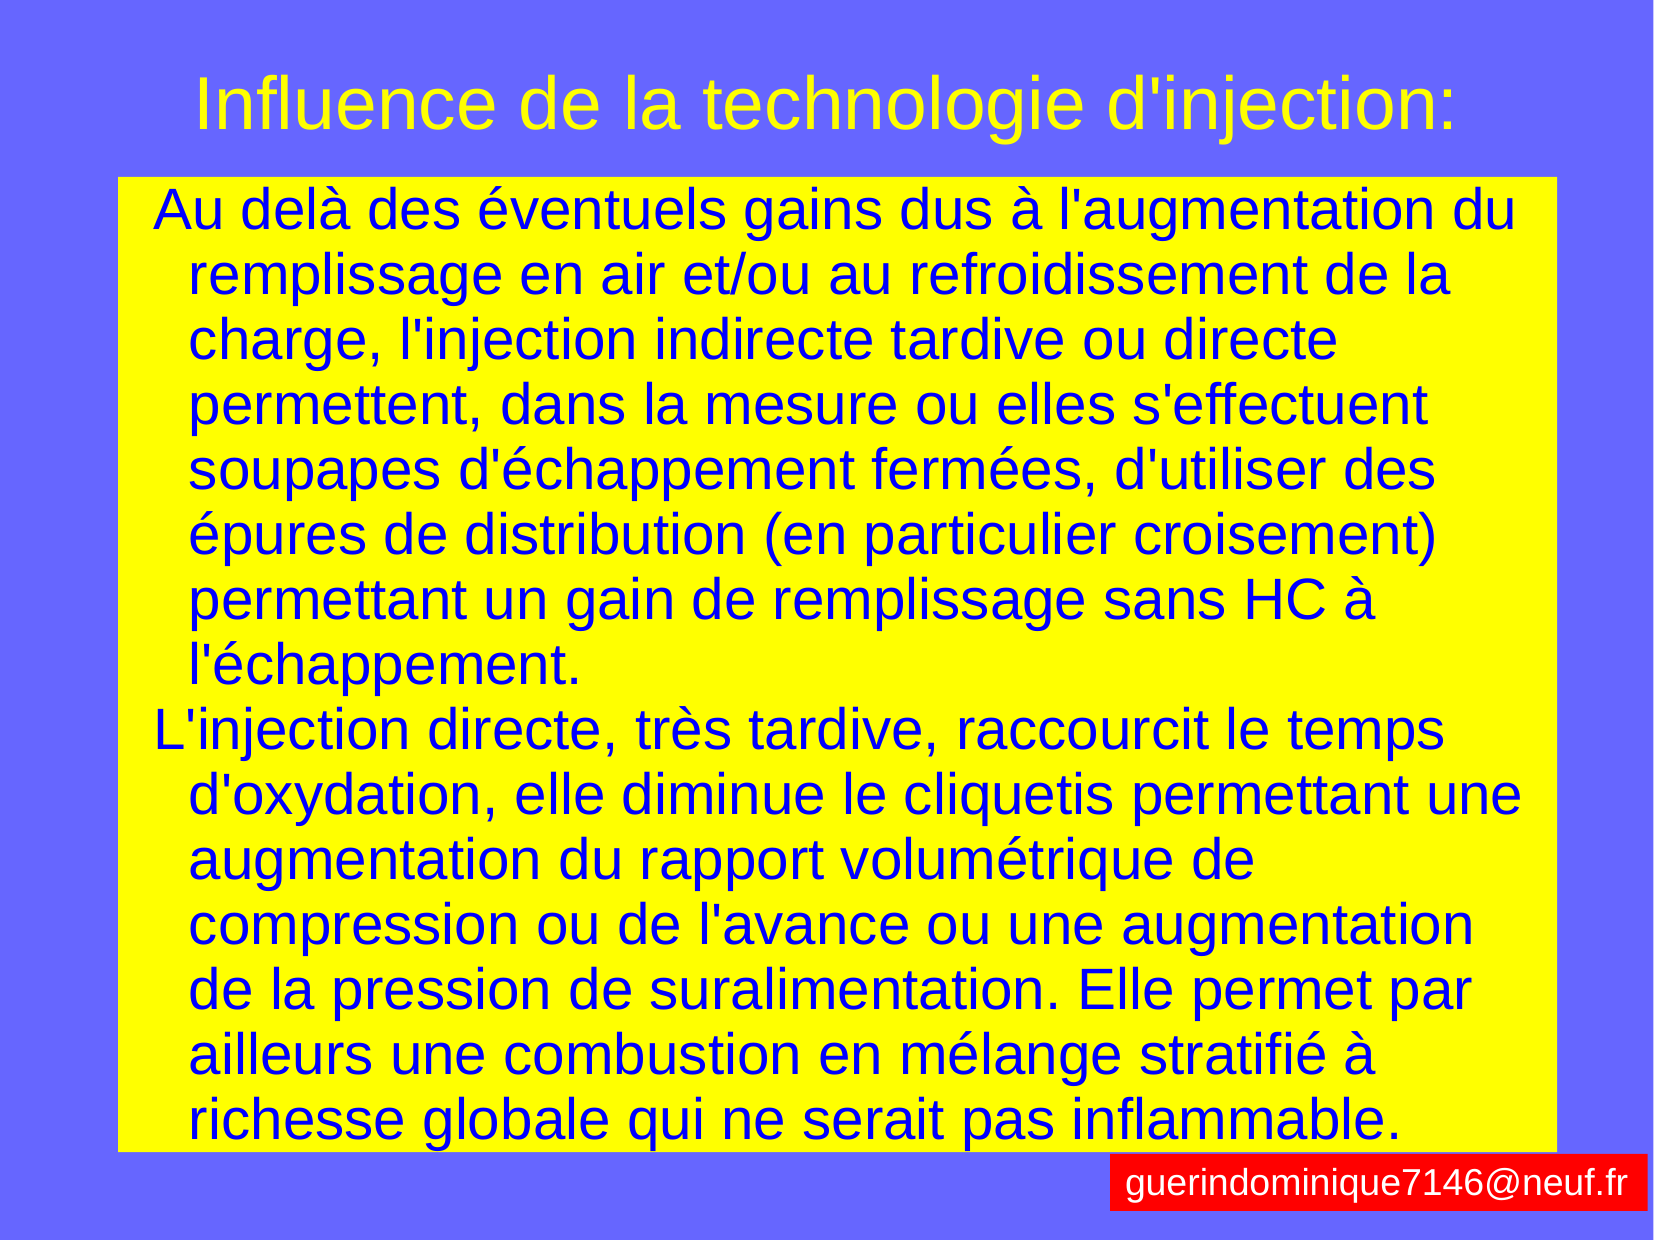

# Influence de la technologie d'injection:
Au delà des éventuels gains dus à l'augmentation du remplissage en air et/ou au refroidissement de la charge, l'injection indirecte tardive ou directe permettent, dans la mesure ou elles s'effectuent soupapes d'échappement fermées, d'utiliser des épures de distribution (en particulier croisement) permettant un gain de remplissage sans HC à l'échappement.
L'injection directe, très tardive, raccourcit le temps d'oxydation, elle diminue le cliquetis permettant une augmentation du rapport volumétrique de compression ou de l'avance ou une augmentation de la pression de suralimentation. Elle permet par ailleurs une combustion en mélange stratifié à richesse globale qui ne serait pas inflammable.
guerindominique7146@neuf.fr